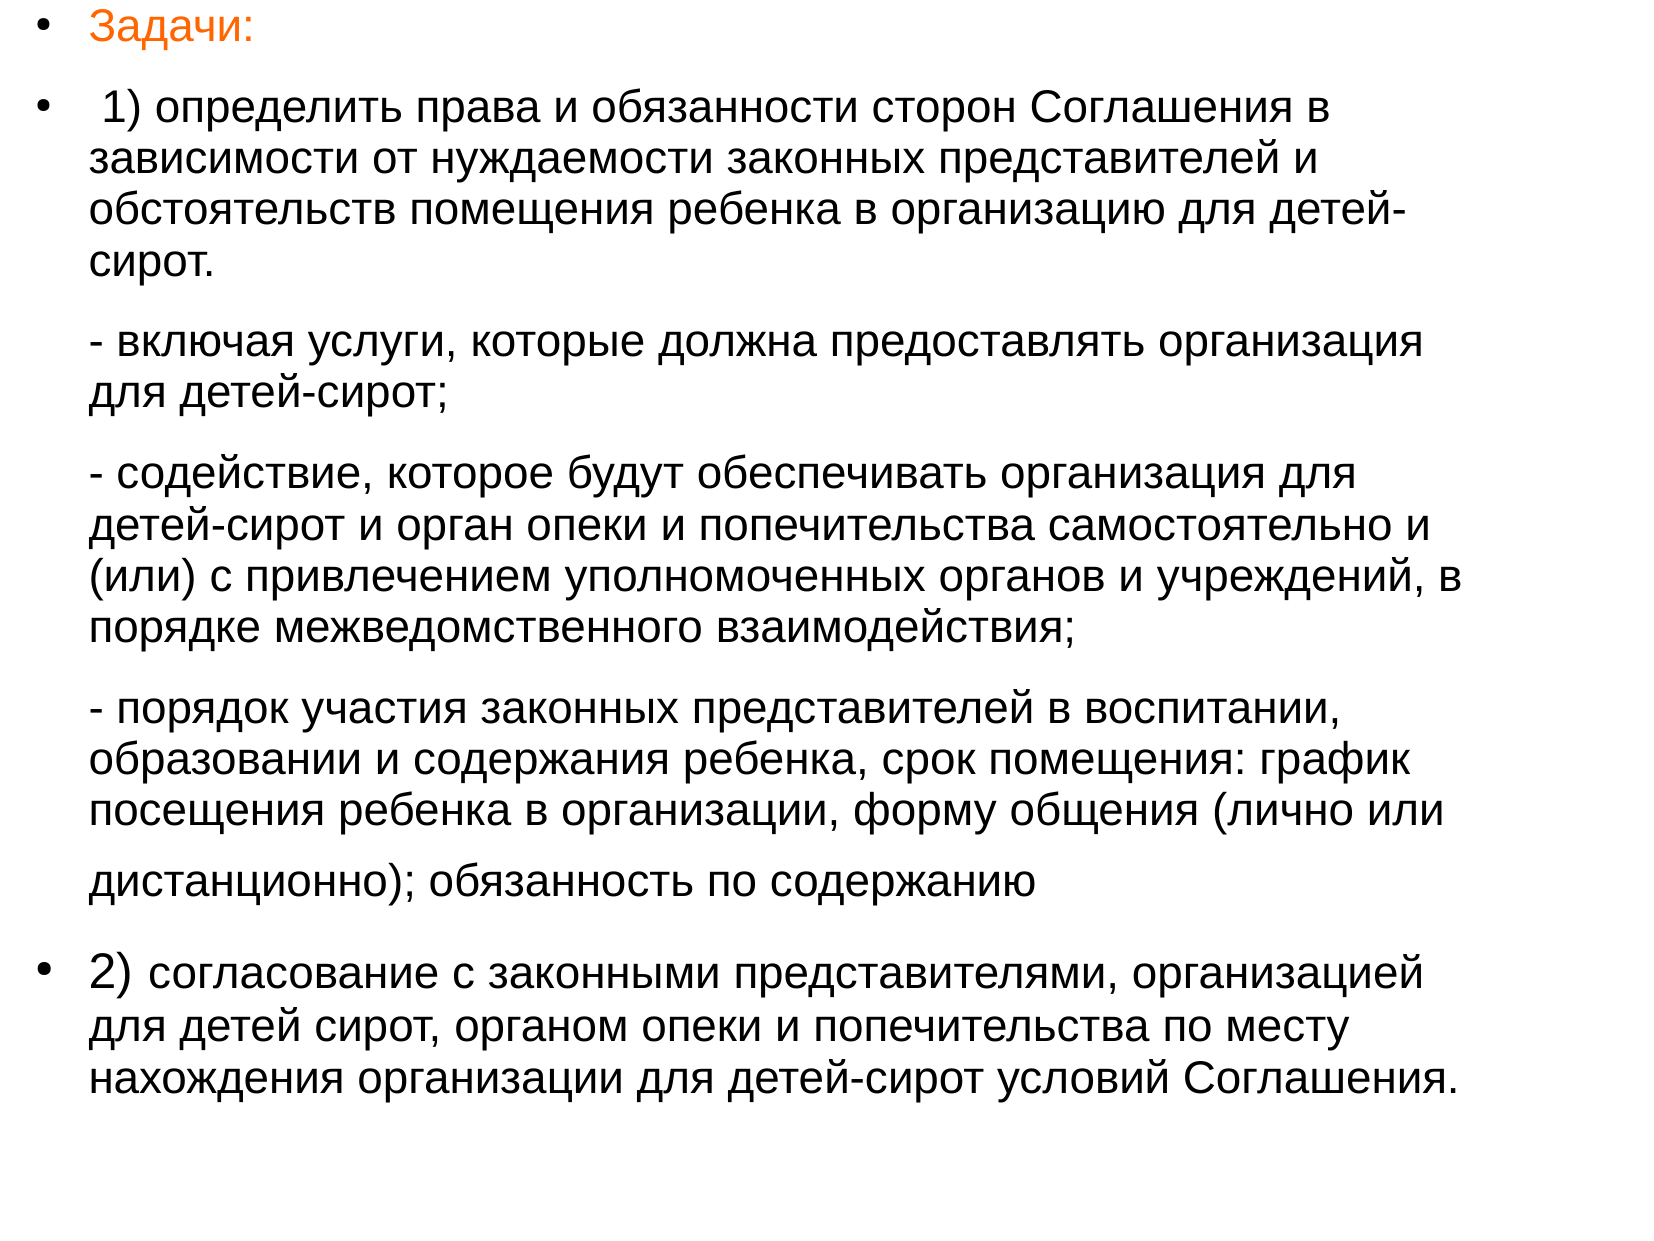

# Задачи:
 1) определить права и обязанности сторон Соглашения в зависимости от нуждаемости законных представителей и обстоятельств помещения ребенка в организацию для детей-сирот.
- включая услуги, которые должна предоставлять организация для детей-сирот;
- содействие, которое будут обеспечивать организация для детей-сирот и орган опеки и попечительства самостоятельно и (или) с привлечением уполномоченных органов и учреждений, в порядке межведомственного взаимодействия;
- порядок участия законных представителей в воспитании, образовании и содержания ребенка, срок помещения: график посещения ребенка в организации, форму общения (лично или дистанционно); обязанность по содержанию
2) согласование с законными представителями, организацией для детей сирот, органом опеки и попечительства по месту нахождения организации для детей-сирот условий Соглашения.